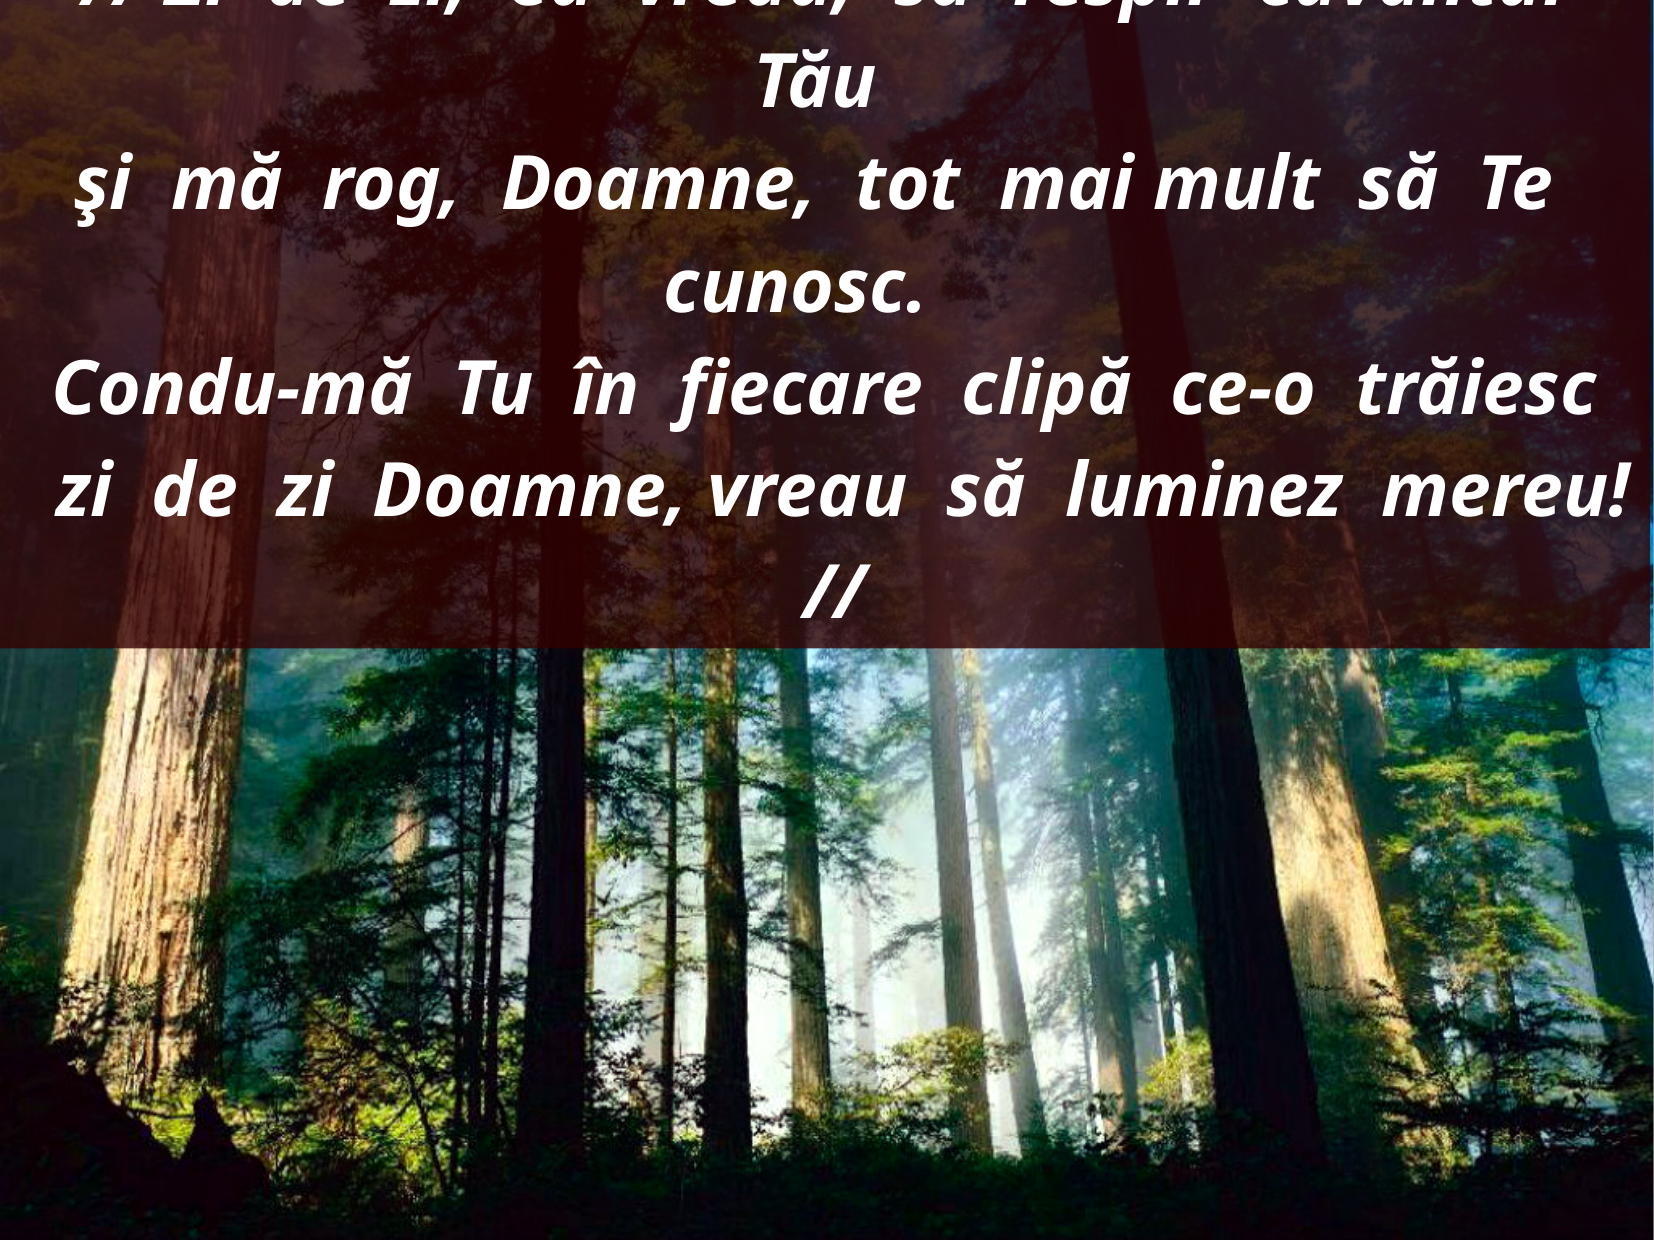

// Zi de zi, eu vreau, să respir cuvântul Tău
şi mă rog, Doamne, tot mai mult să Te cunosc.
Condu-mă Tu în fiecare clipă ce-o trăiesc
 zi de zi Doamne, vreau să luminez mereu! //